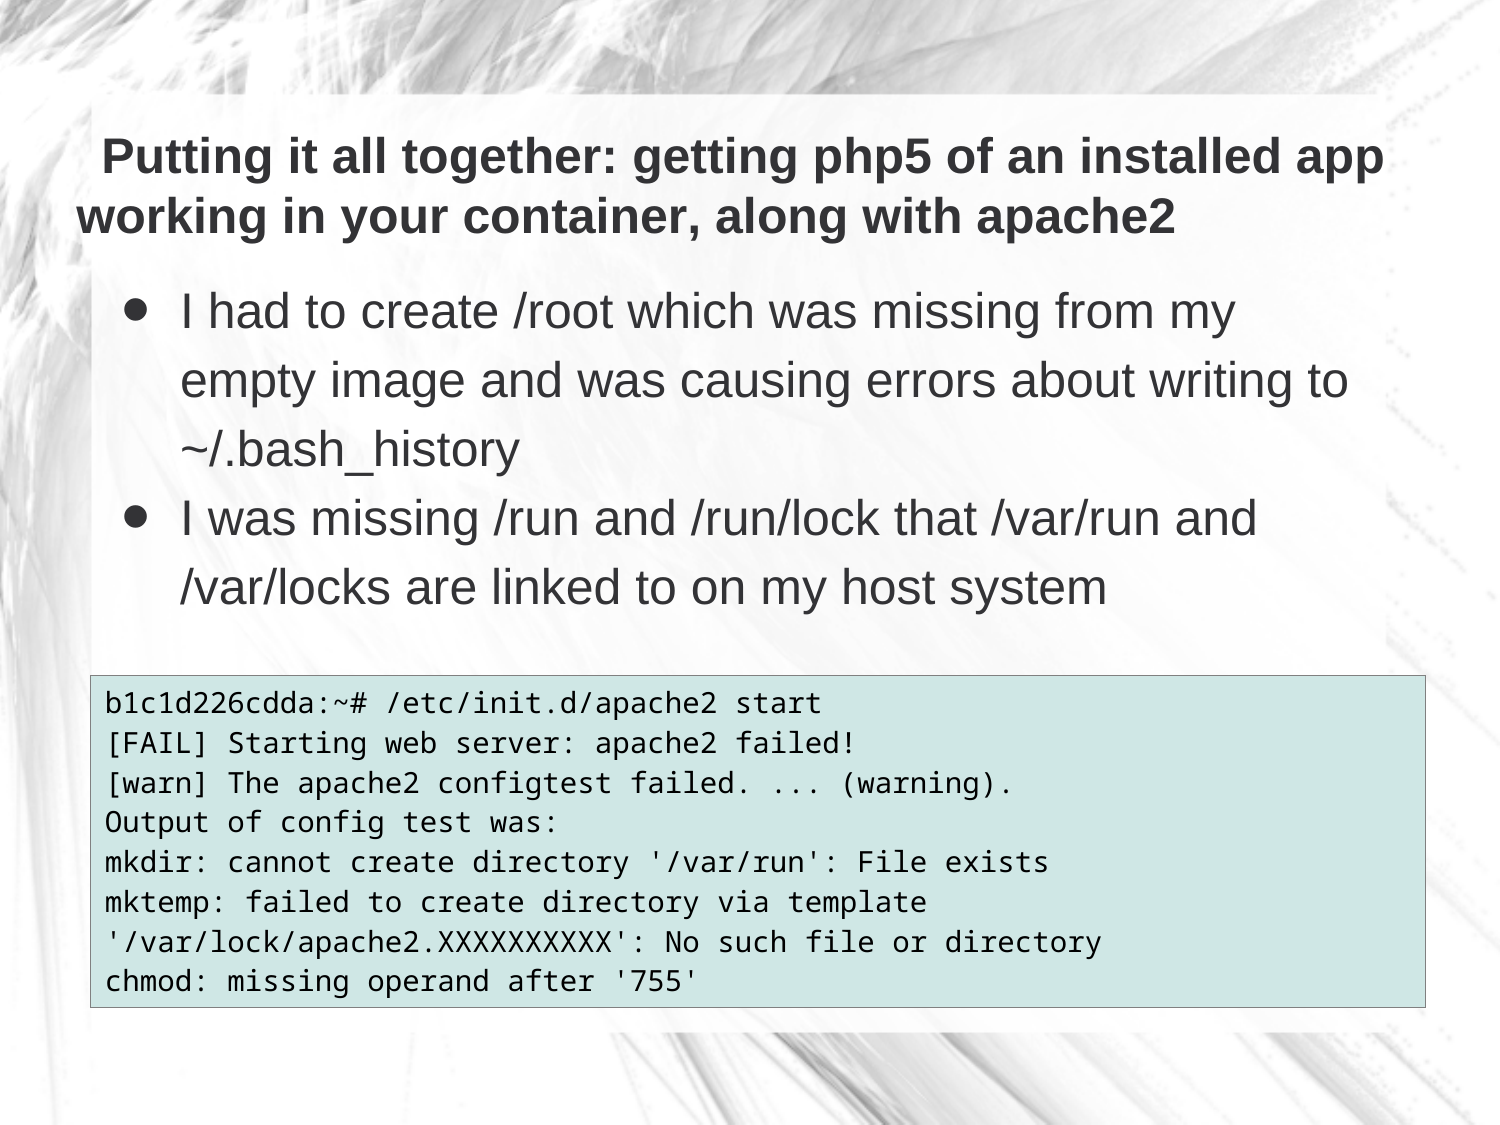

# Putting it all together: getting php5 of an installed app working in your container, along with apache2
I had to create /root which was missing from my empty image and was causing errors about writing to ~/.bash_history
I was missing /run and /run/lock that /var/run and /var/locks are linked to on my host system
b1c1d226cdda:~# /etc/init.d/apache2 start
[FAIL] Starting web server: apache2 failed!
[warn] The apache2 configtest failed. ... (warning).
Output of config test was:
mkdir: cannot create directory '/var/run': File exists
mktemp: failed to create directory via template '/var/lock/apache2.XXXXXXXXXX': No such file or directory
chmod: missing operand after '755'